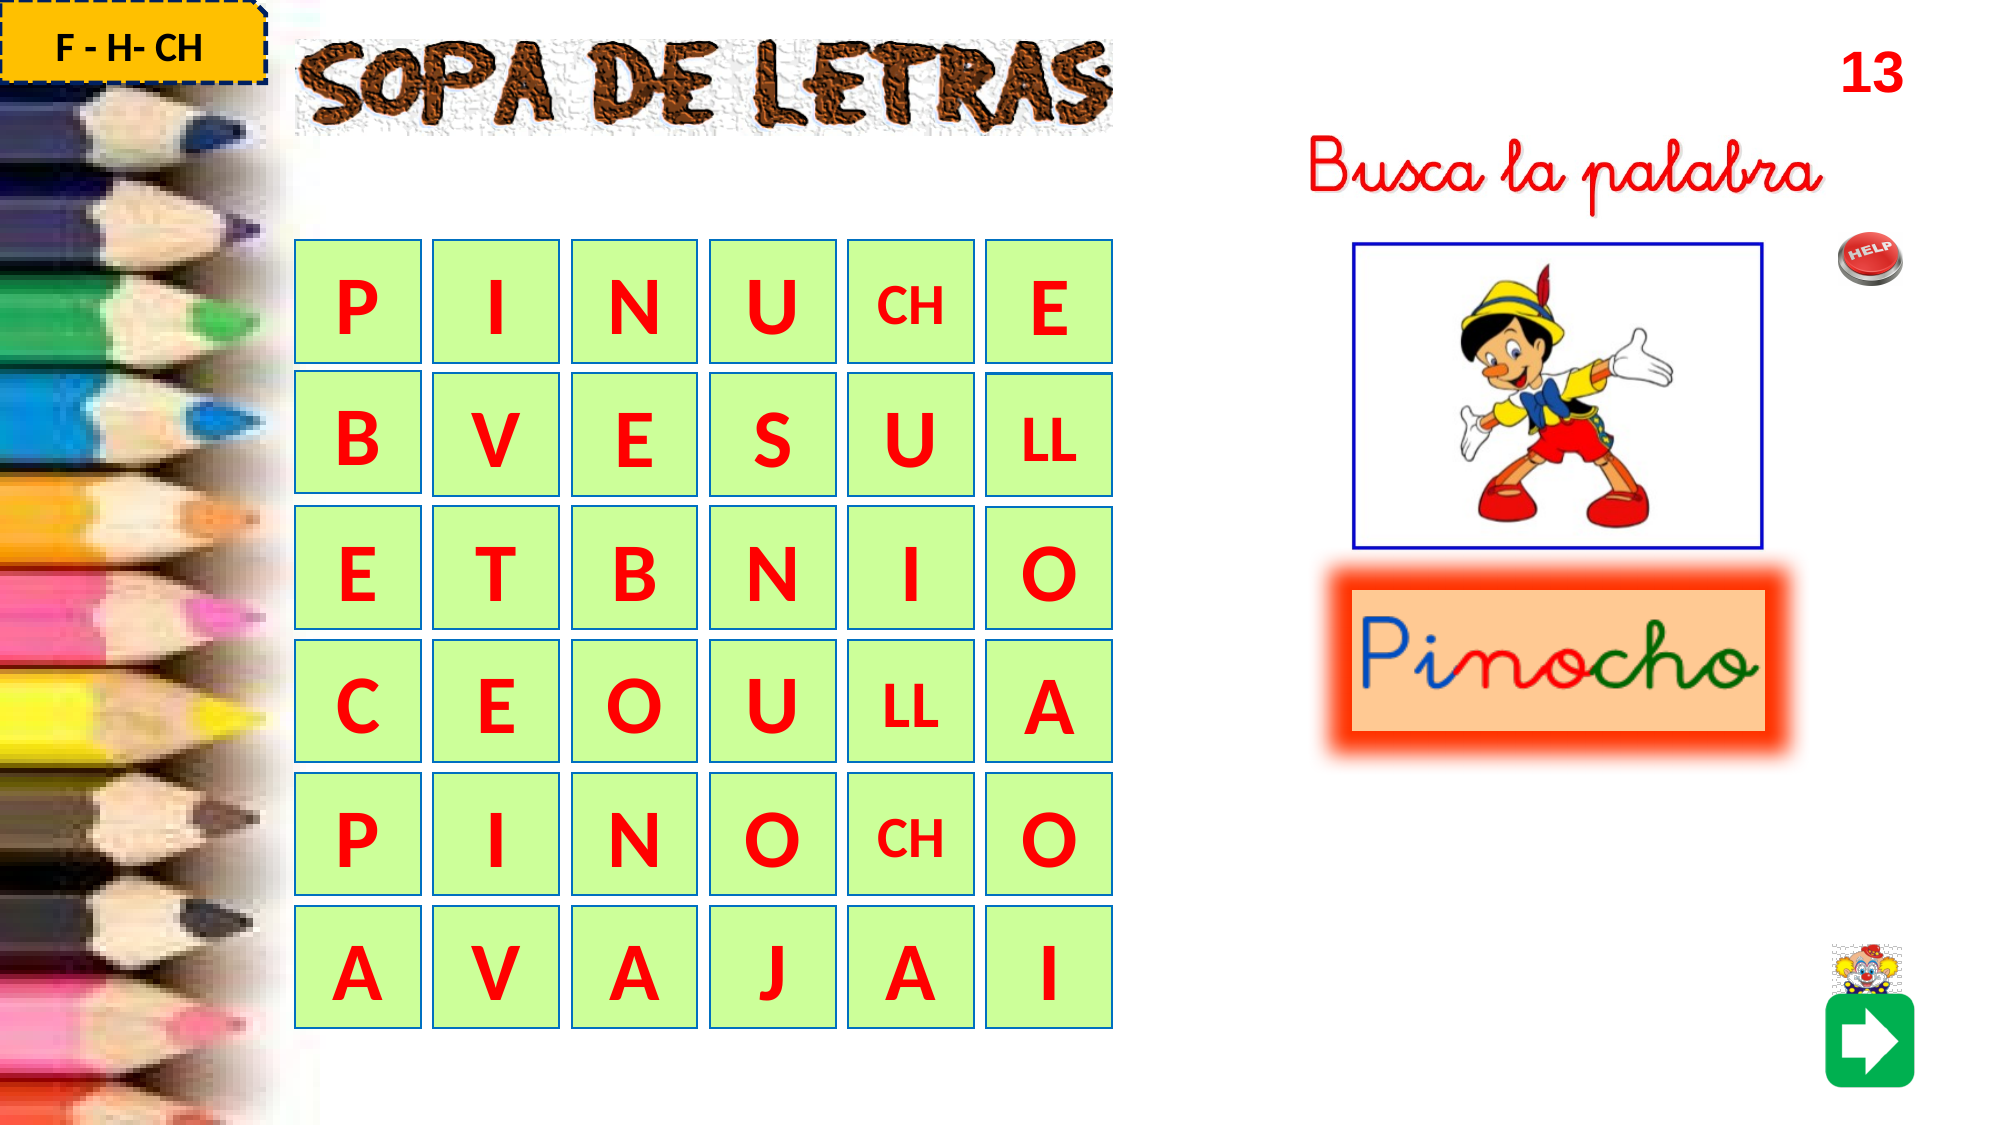

F - H- CH
13
P
I
N
U
CH
E
B
V
E
S
U
LL
E
T
B
N
I
O
C
E
O
U
LL
A
P
I
N
O
CH
O
A
V
A
J
A
I